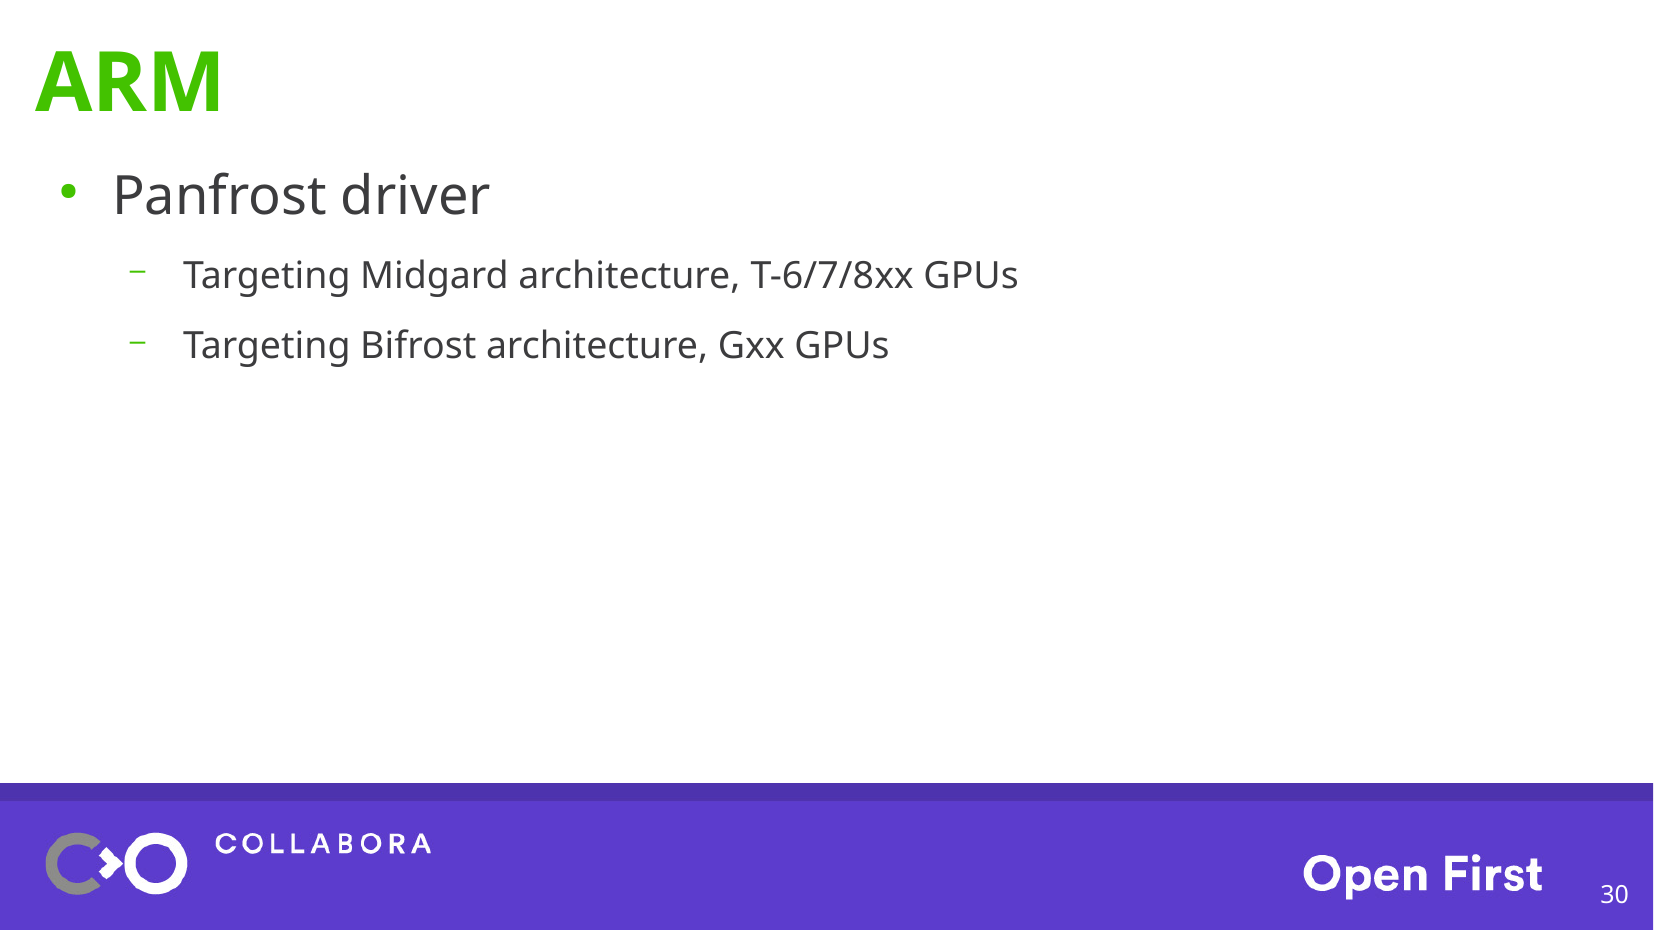

# ARM
Panfrost driver
Targeting Midgard architecture, T-6/7/8xx GPUs
Targeting Bifrost architecture, Gxx GPUs
30